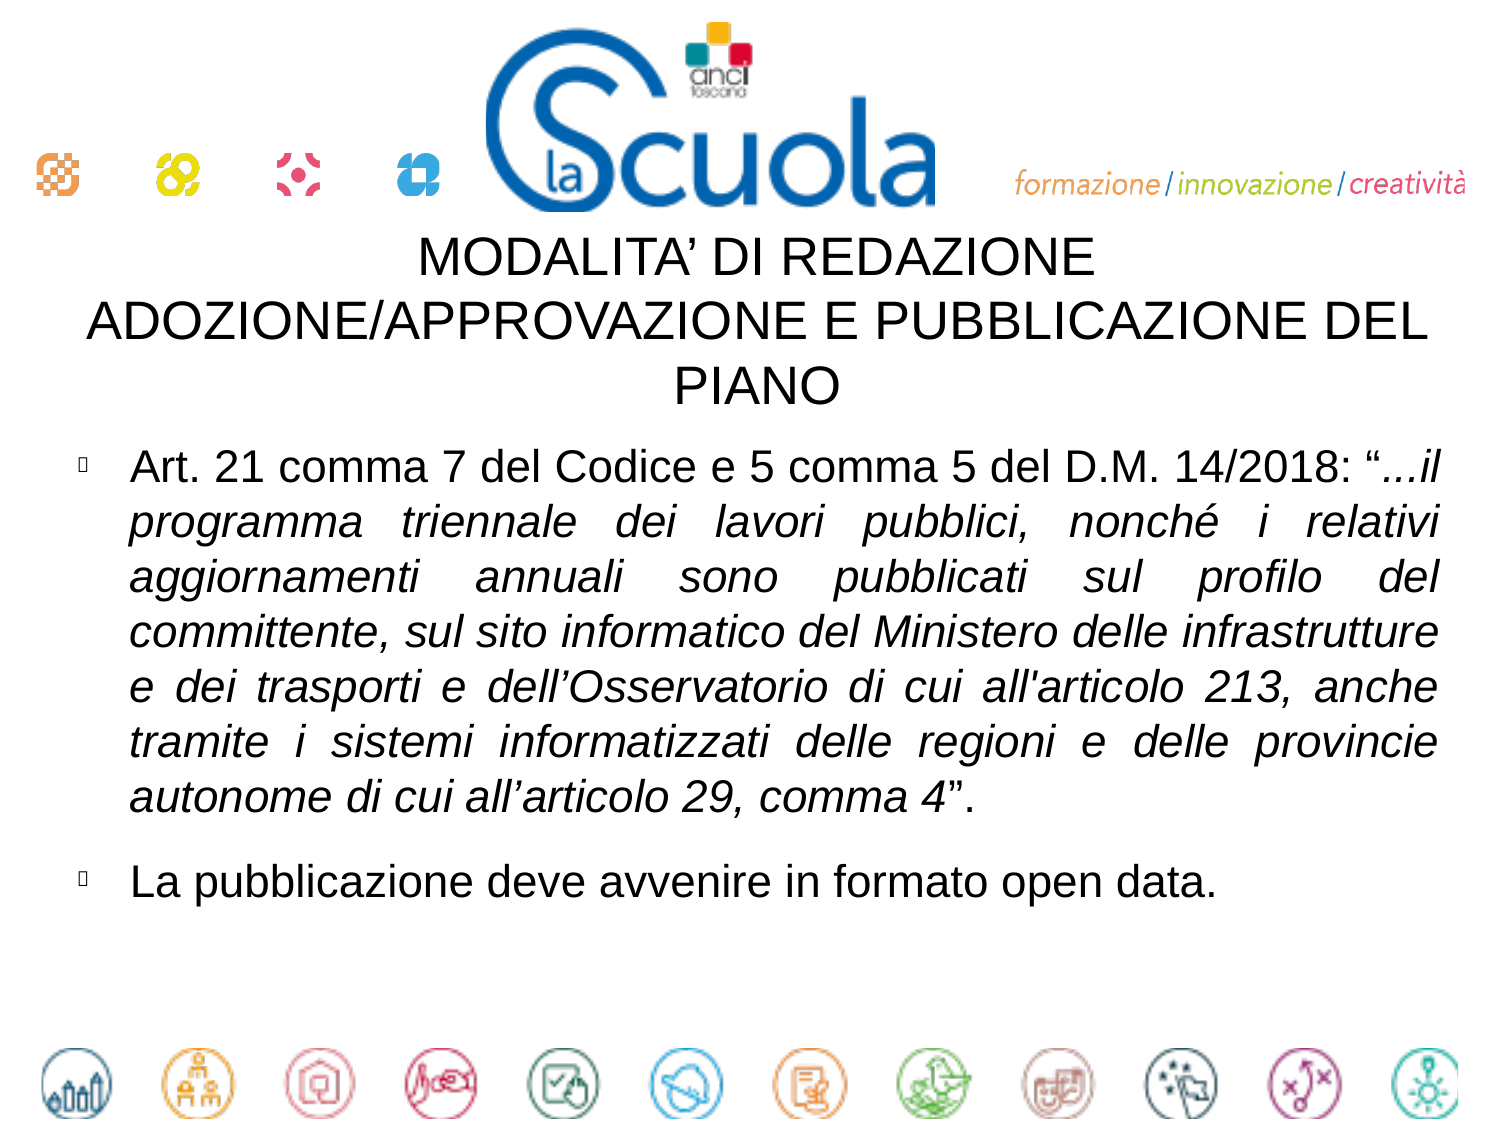

MODALITA’ DI REDAZIONE ADOZIONE/APPROVAZIONE E PUBBLICAZIONE DEL PIANO
Art. 21 comma 7 del Codice e 5 comma 5 del D.M. 14/2018: “...il programma triennale dei lavori pubblici, nonché i relativi aggiornamenti annuali sono pubblicati sul profilo del committente, sul sito informatico del Ministero delle infrastrutture e dei trasporti e dell’Osservatorio di cui all'articolo 213, anche tramite i sistemi informatizzati delle regioni e delle provincie autonome di cui all’articolo 29, comma 4”.
La pubblicazione deve avvenire in formato open data.